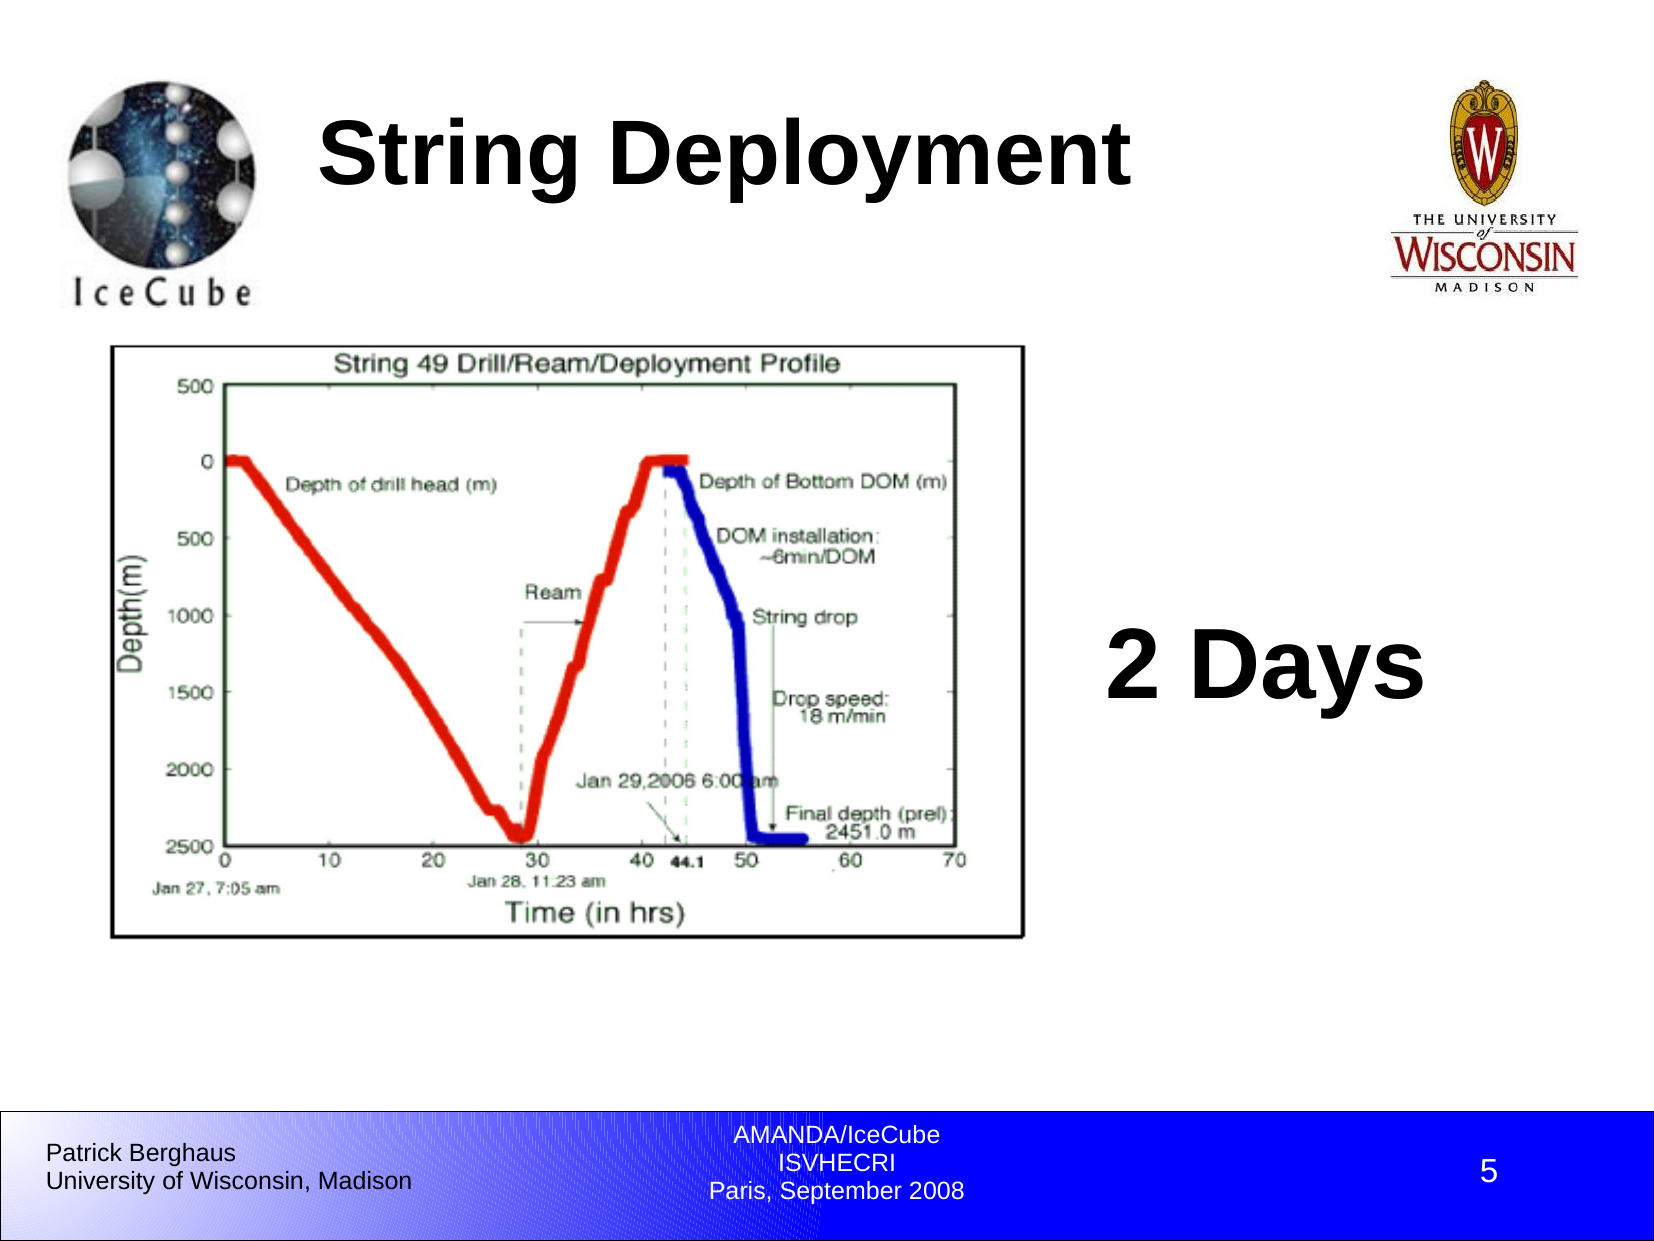

String Deployment
2 Days
2.5km Cable
5 MW Power